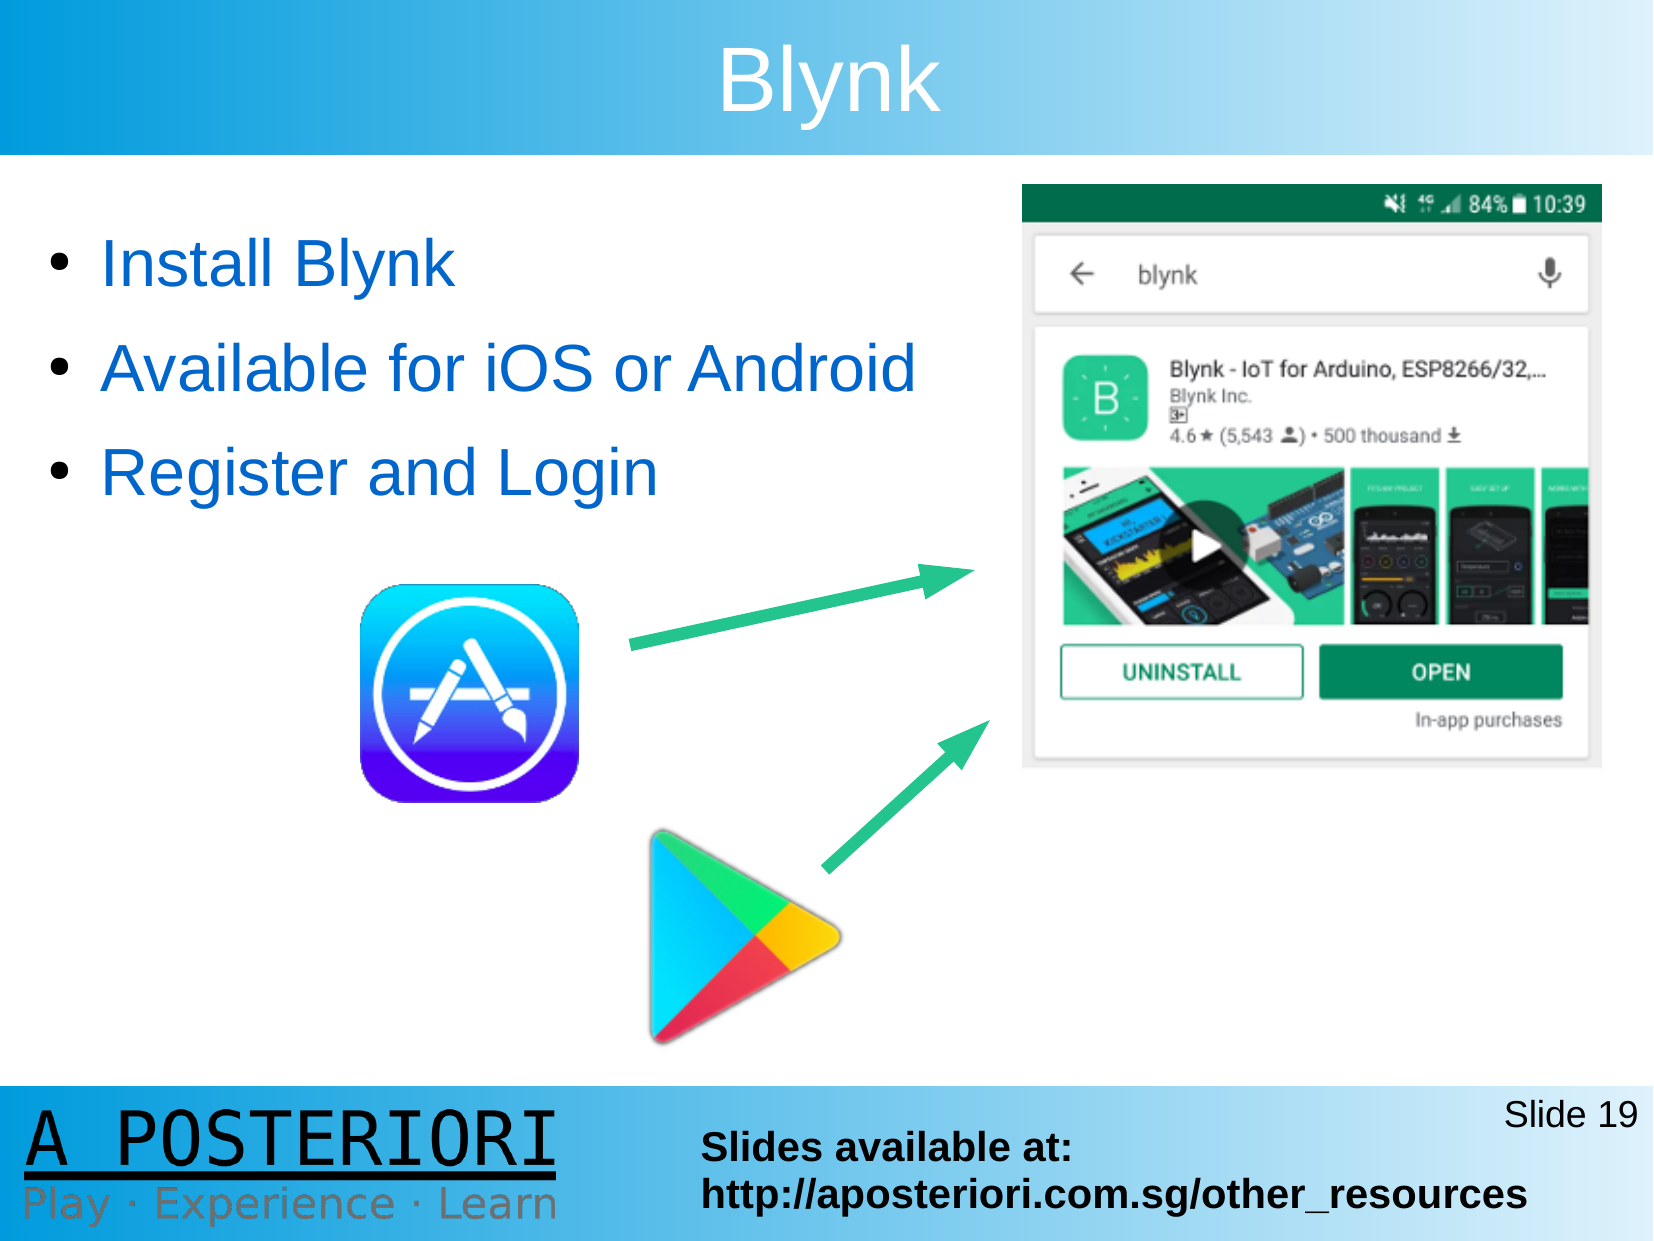

# Blynk
Install Blynk
Available for iOS or Android
Register and Login